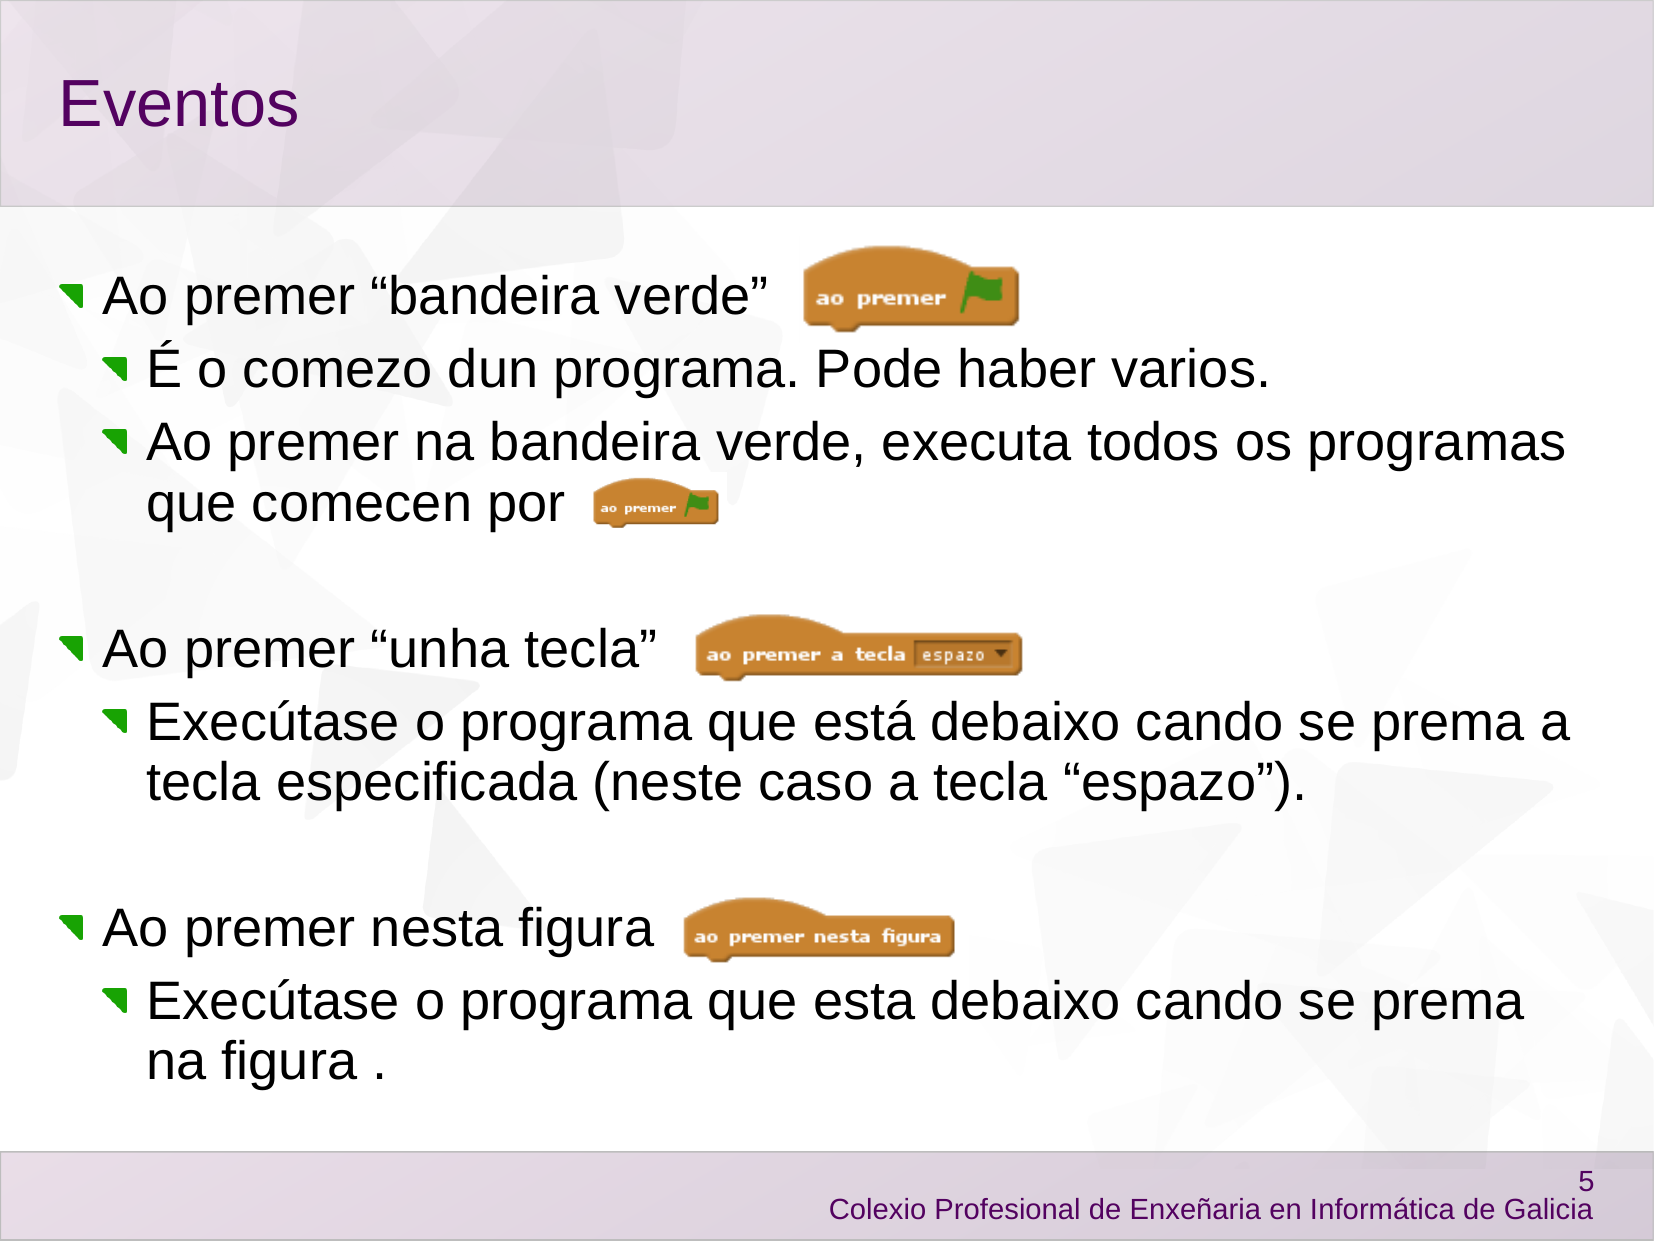

# Eventos
Ao premer “bandeira verde”
É o comezo dun programa. Pode haber varios.
Ao premer na bandeira verde, executa todos os programas que comecen por
Ao premer “unha tecla”
Execútase o programa que está debaixo cando se prema a tecla especificada (neste caso a tecla “espazo”).
Ao premer nesta figura
Execútase o programa que esta debaixo cando se prema na figura .
5
Colexio Profesional de Enxeñaria en Informática de Galicia